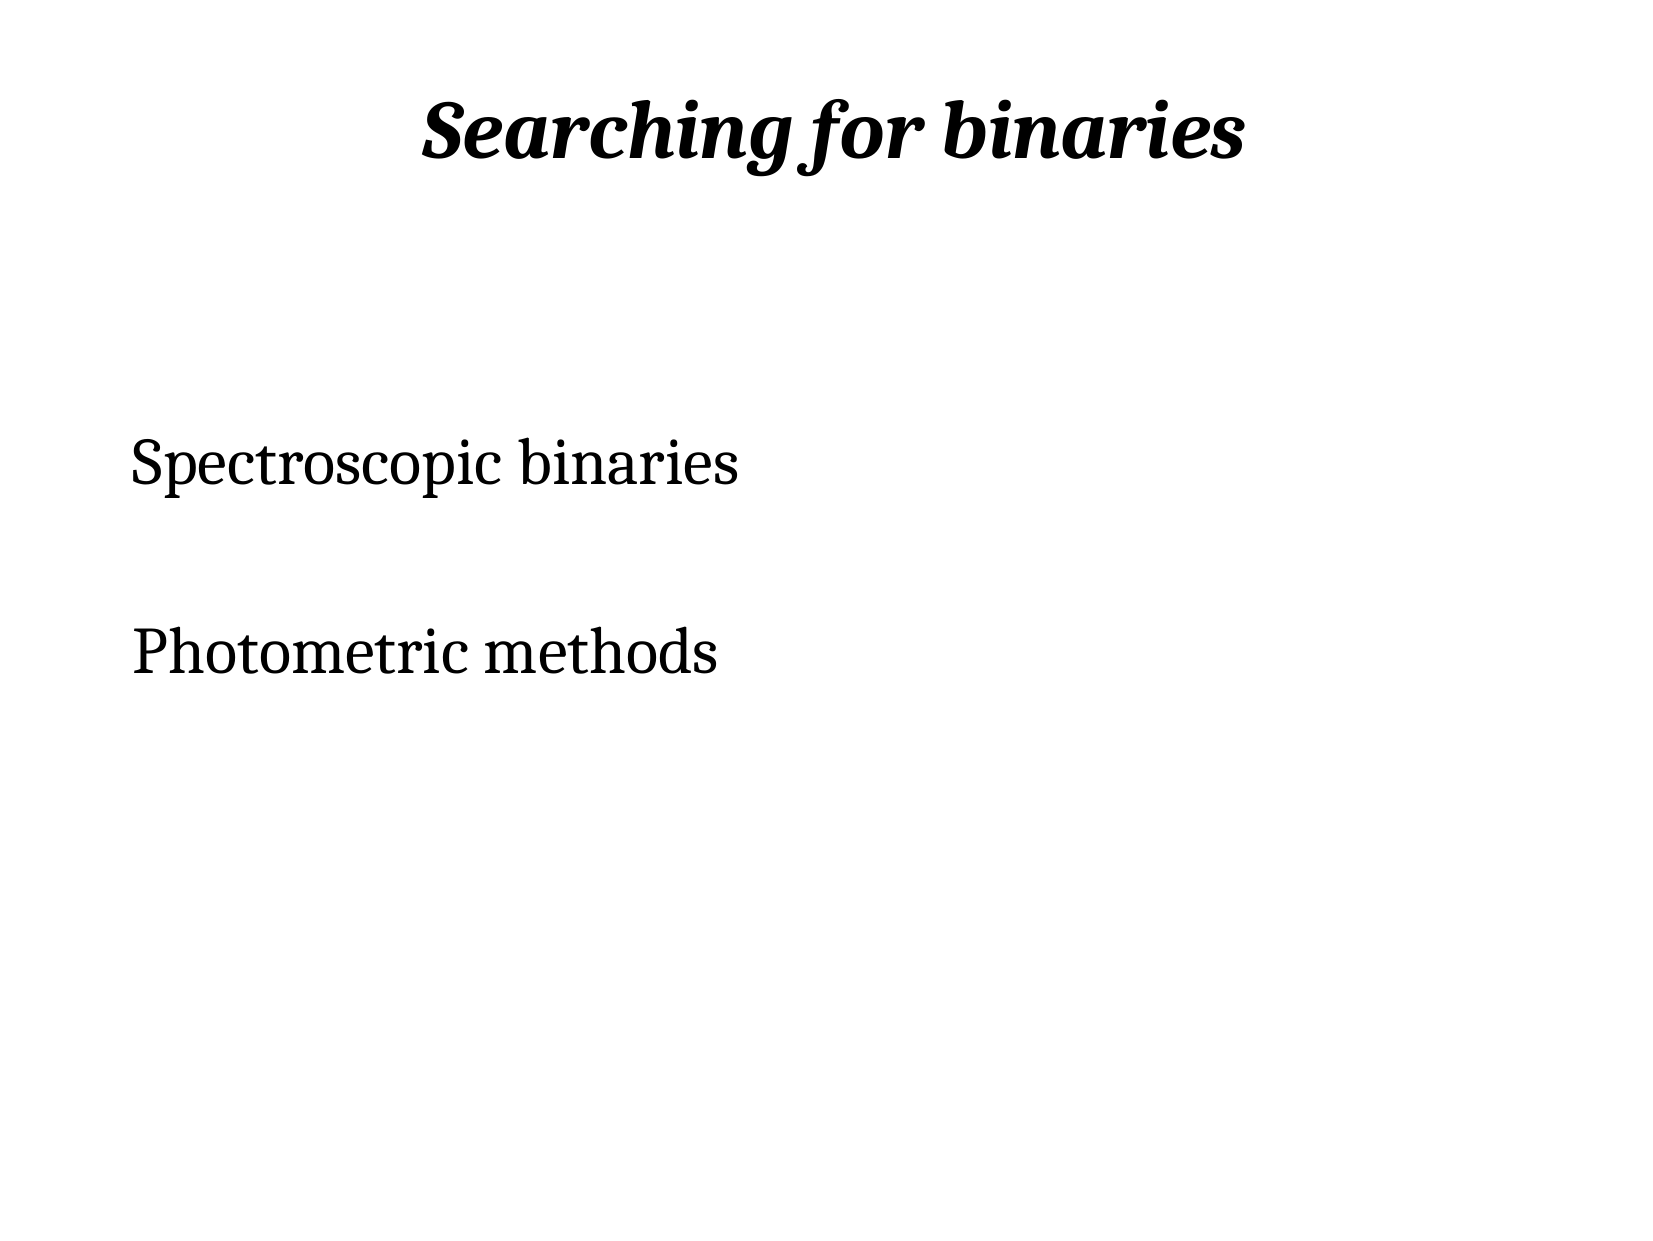

Searching for binaries
Spectroscopic binaries
Photometric methods